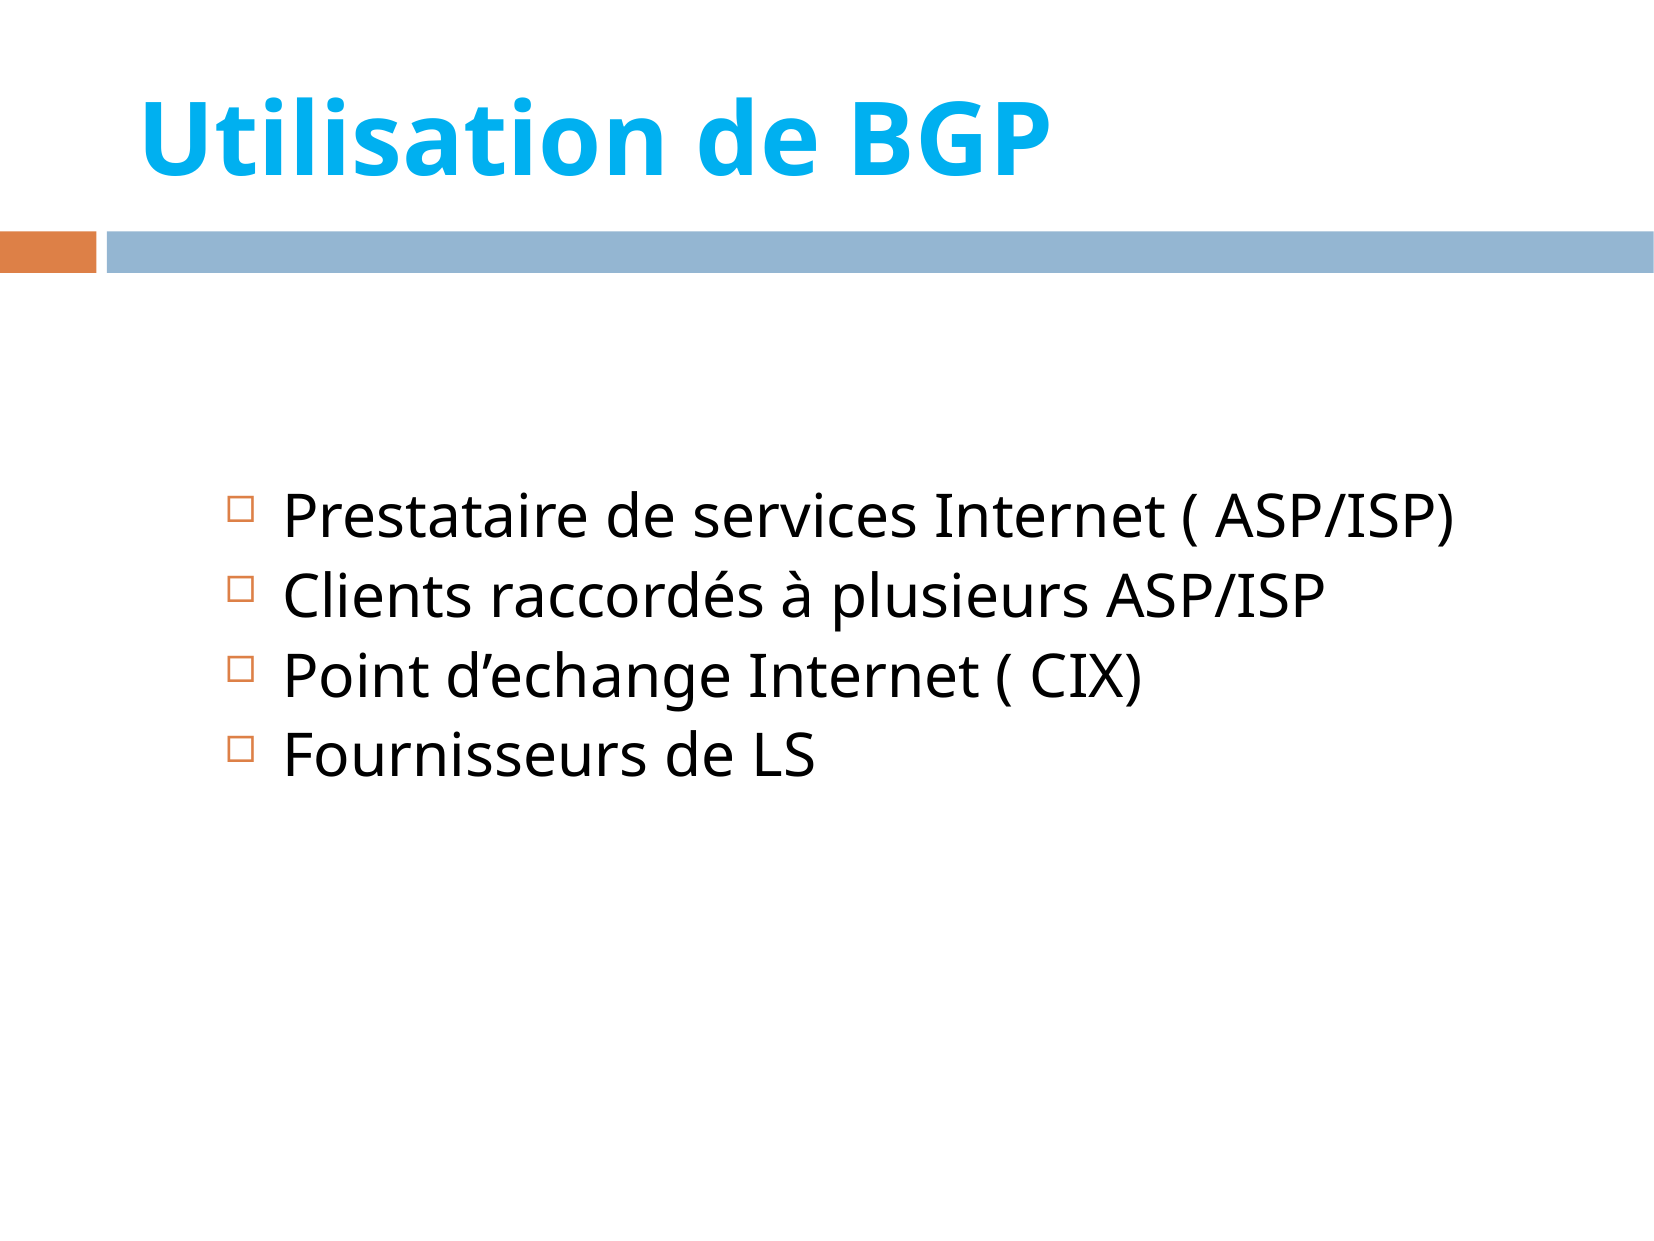

# Utilisation de BGP
Prestataire de services Internet ( ASP/ISP)
Clients raccordés à plusieurs ASP/ISP
Point d’echange Internet ( CIX)
Fournisseurs de LS